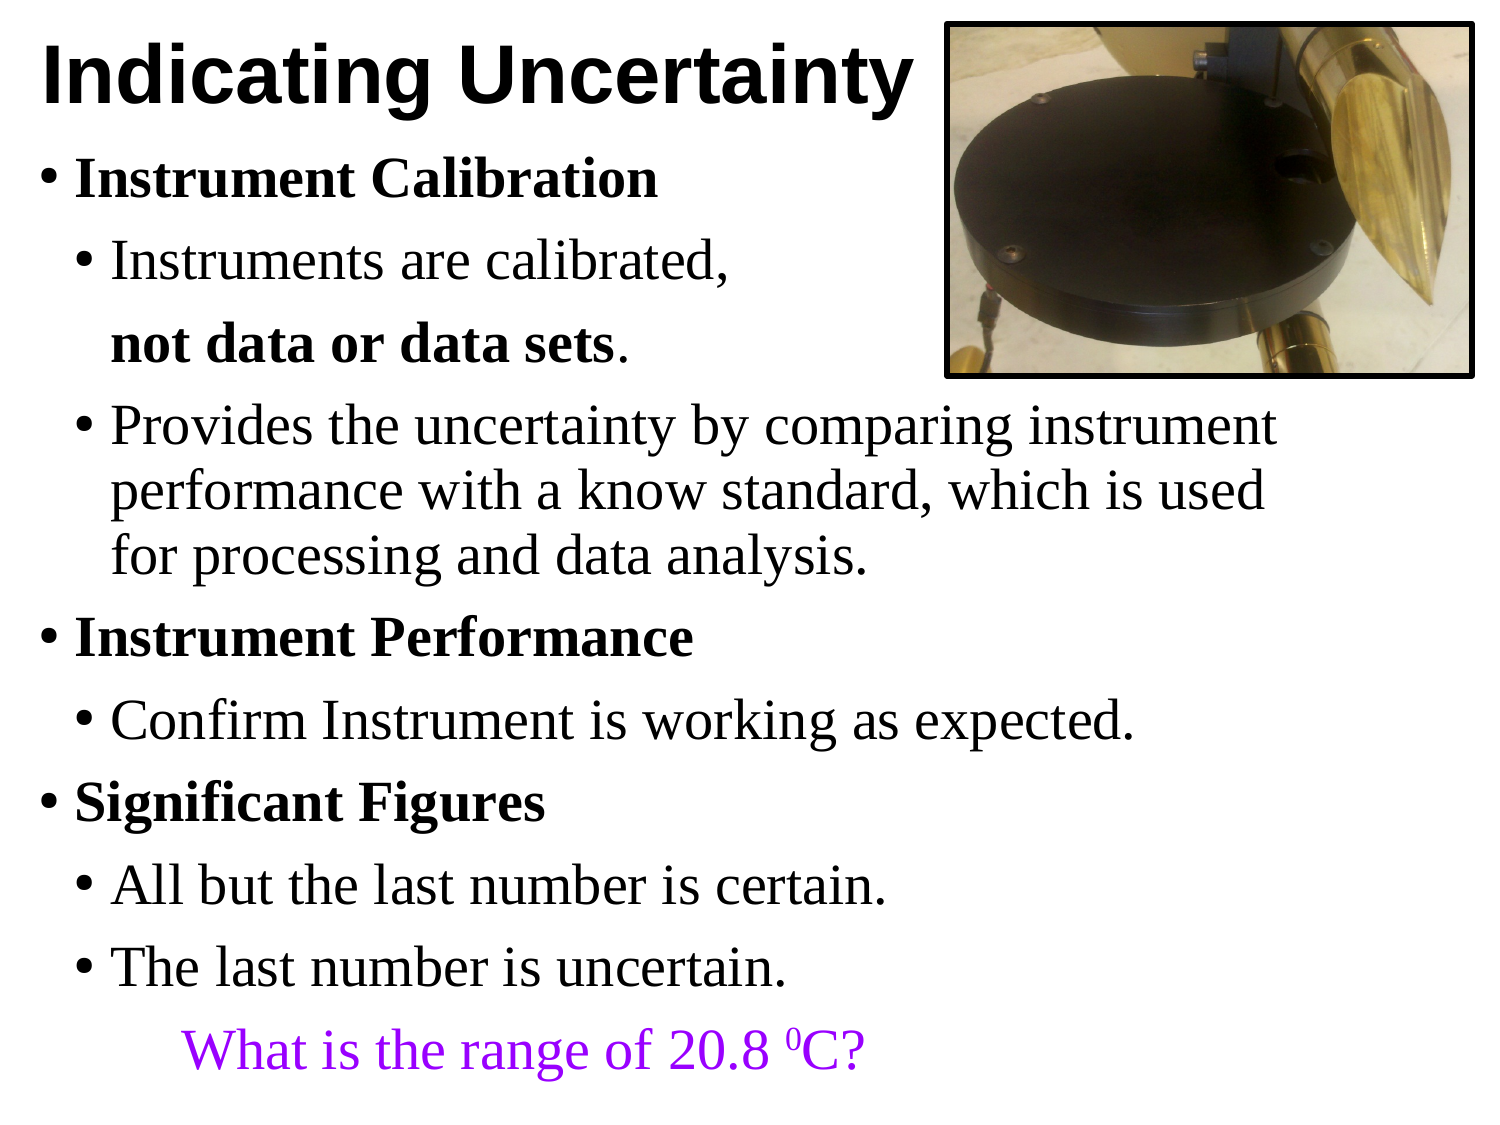

Indicating Uncertainty
Instrument Calibration
Instruments are calibrated,
not data or data sets.
Provides the uncertainty by comparing instrument performance with a know standard, which is used for processing and data analysis.
Instrument Performance
Confirm Instrument is working as expected.
Significant Figures
All but the last number is certain.
The last number is uncertain.
What is the range of 20.8 0C?